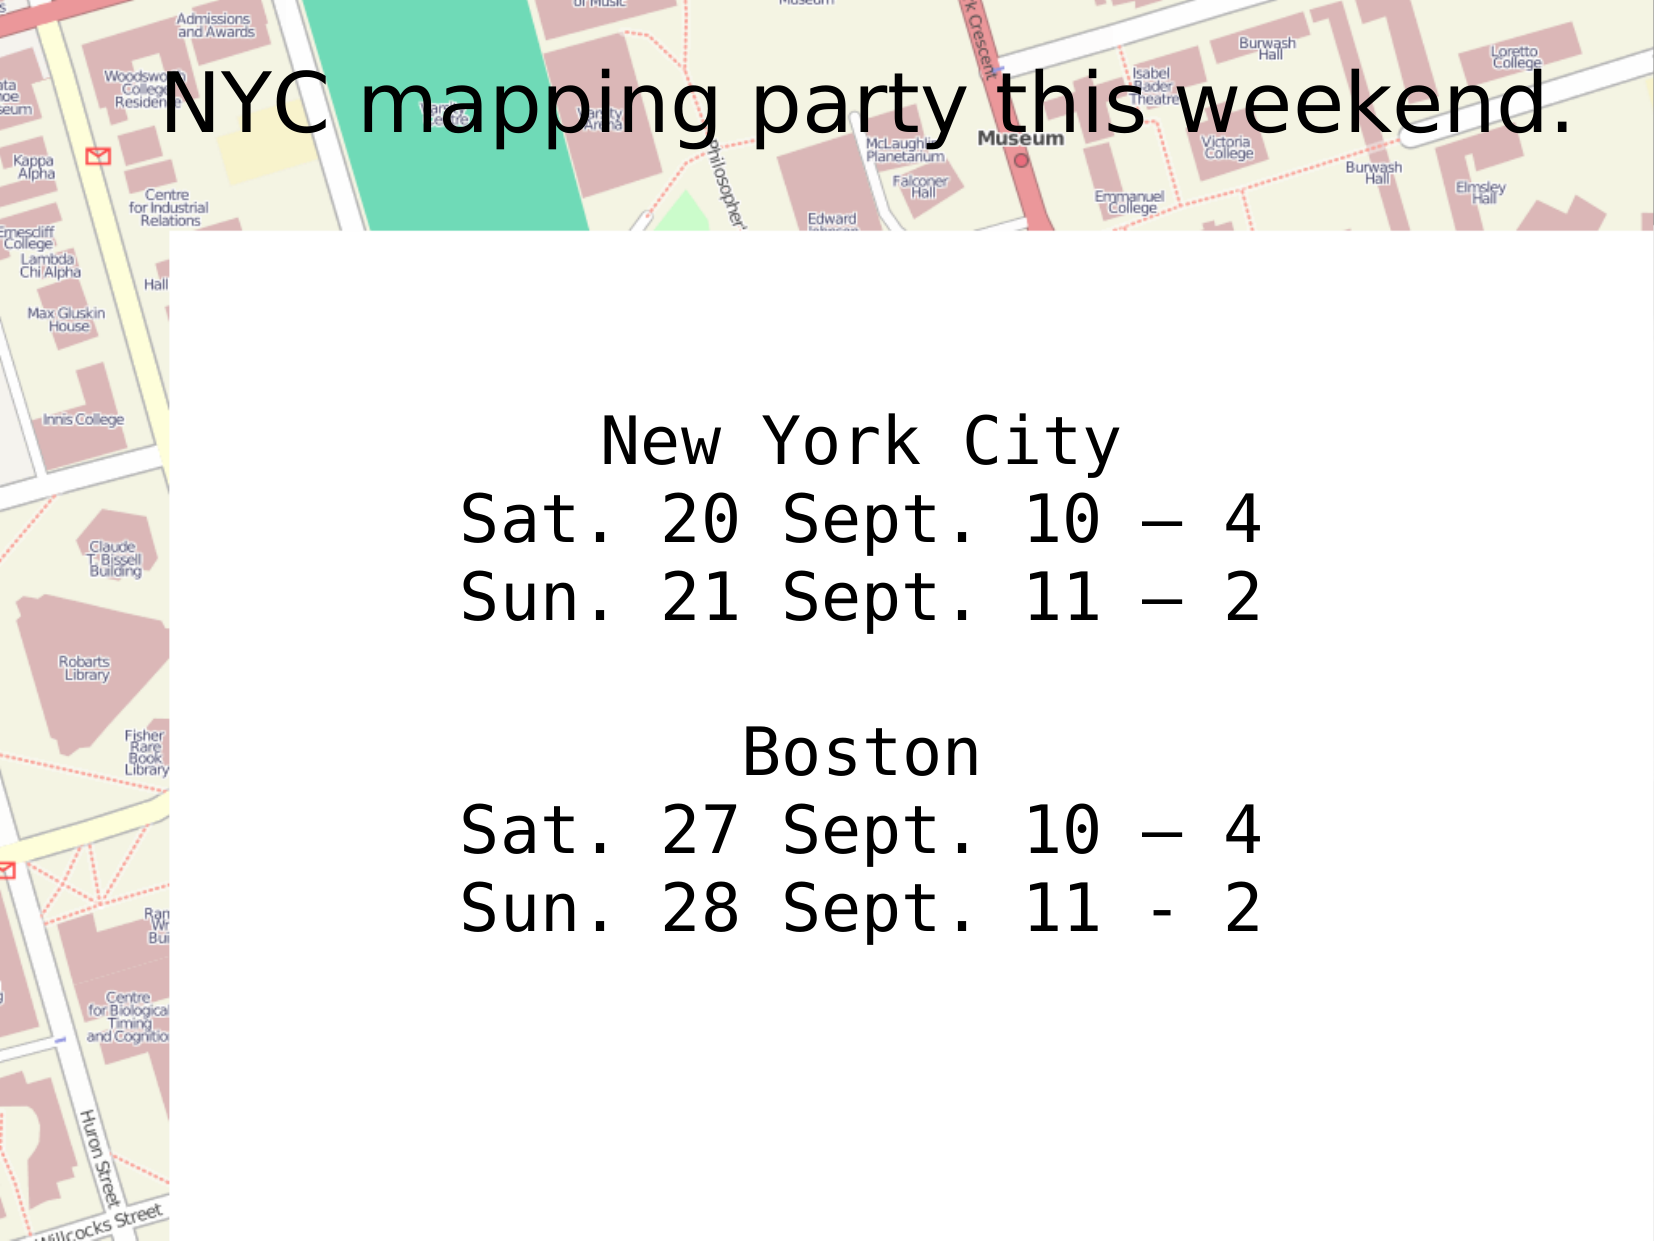

# NYC mapping party this weekend.
New York City
Sat. 20 Sept. 10 – 4
Sun. 21 Sept. 11 – 2
Boston
Sat. 27 Sept. 10 – 4
Sun. 28 Sept. 11 - 2